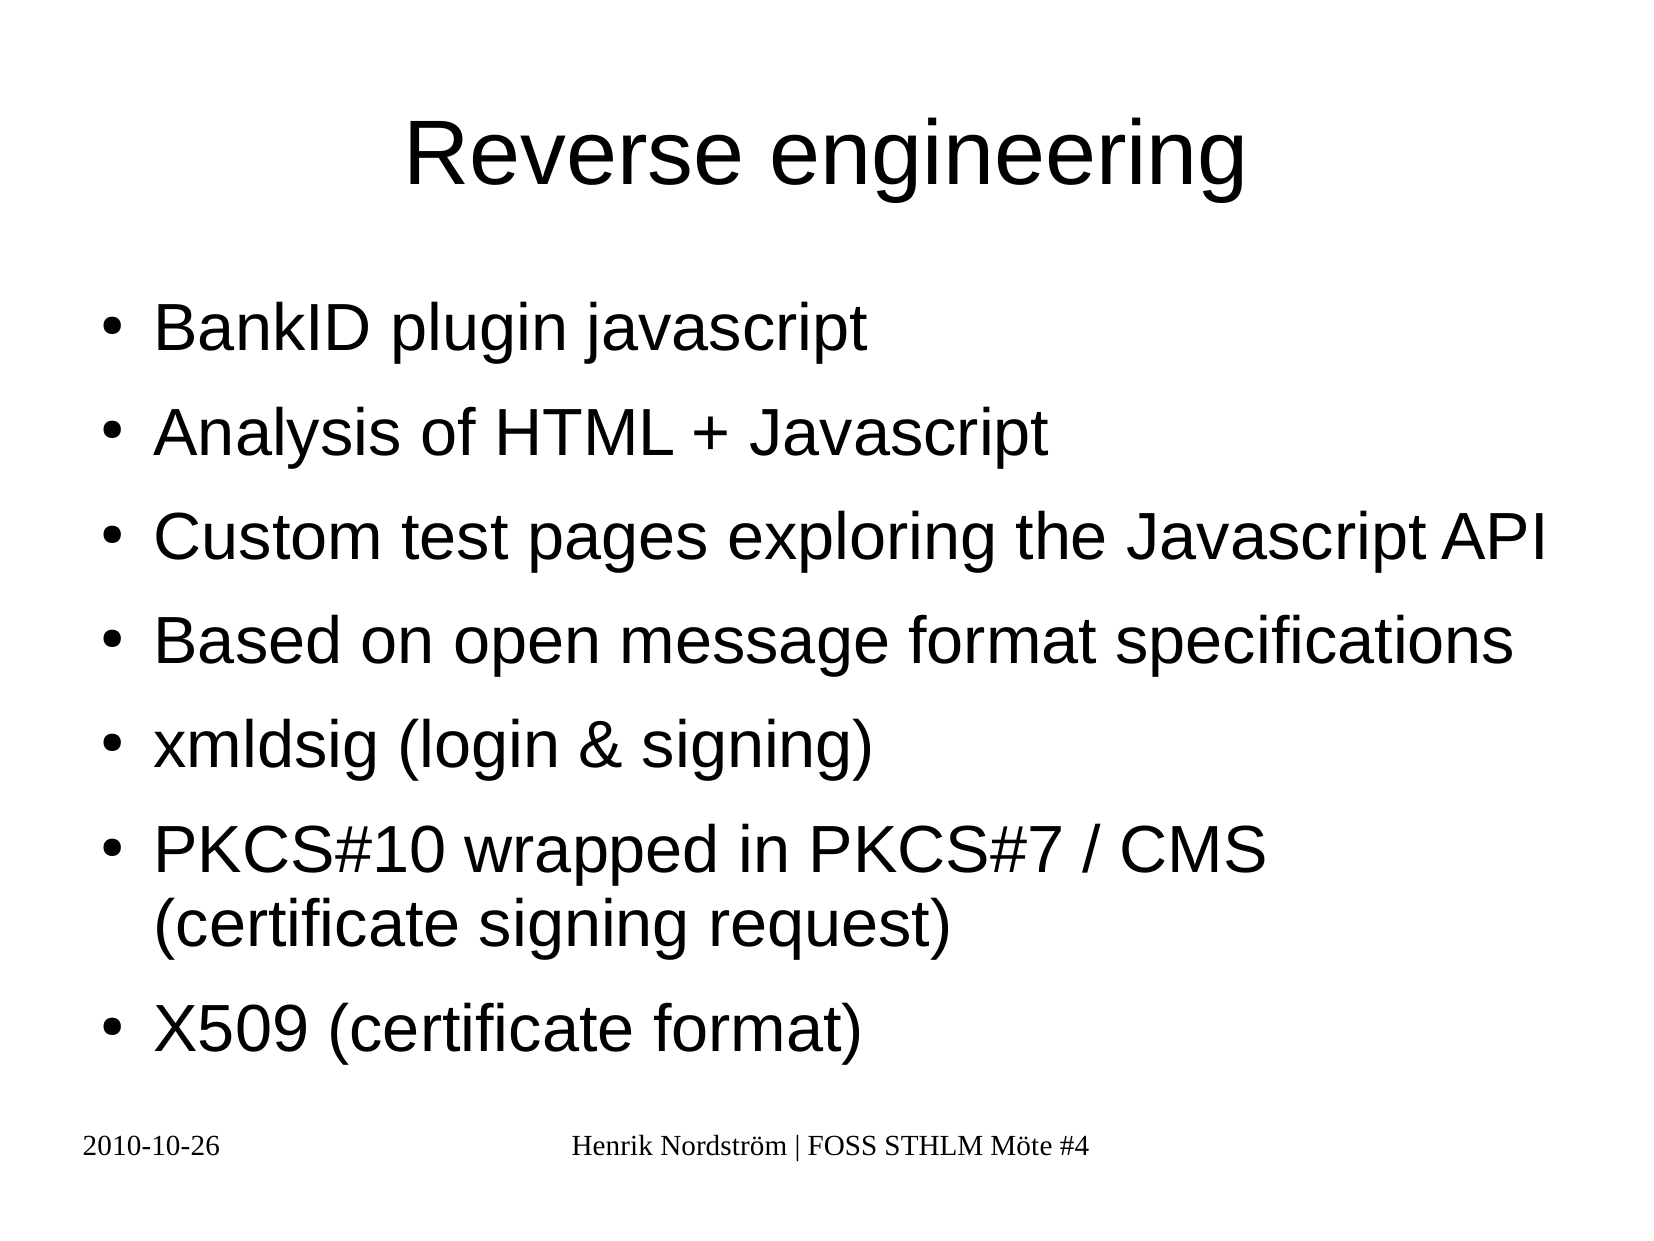

# Reverse engineering
BankID plugin javascript
Analysis of HTML + Javascript
Custom test pages exploring the Javascript API
Based on open message format specifications
xmldsig (login & signing)
PKCS#10 wrapped in PKCS#7 / CMS (certificate signing request)
X509 (certificate format)
2010-10-26
Henrik Nordström | FOSS STHLM Möte #4